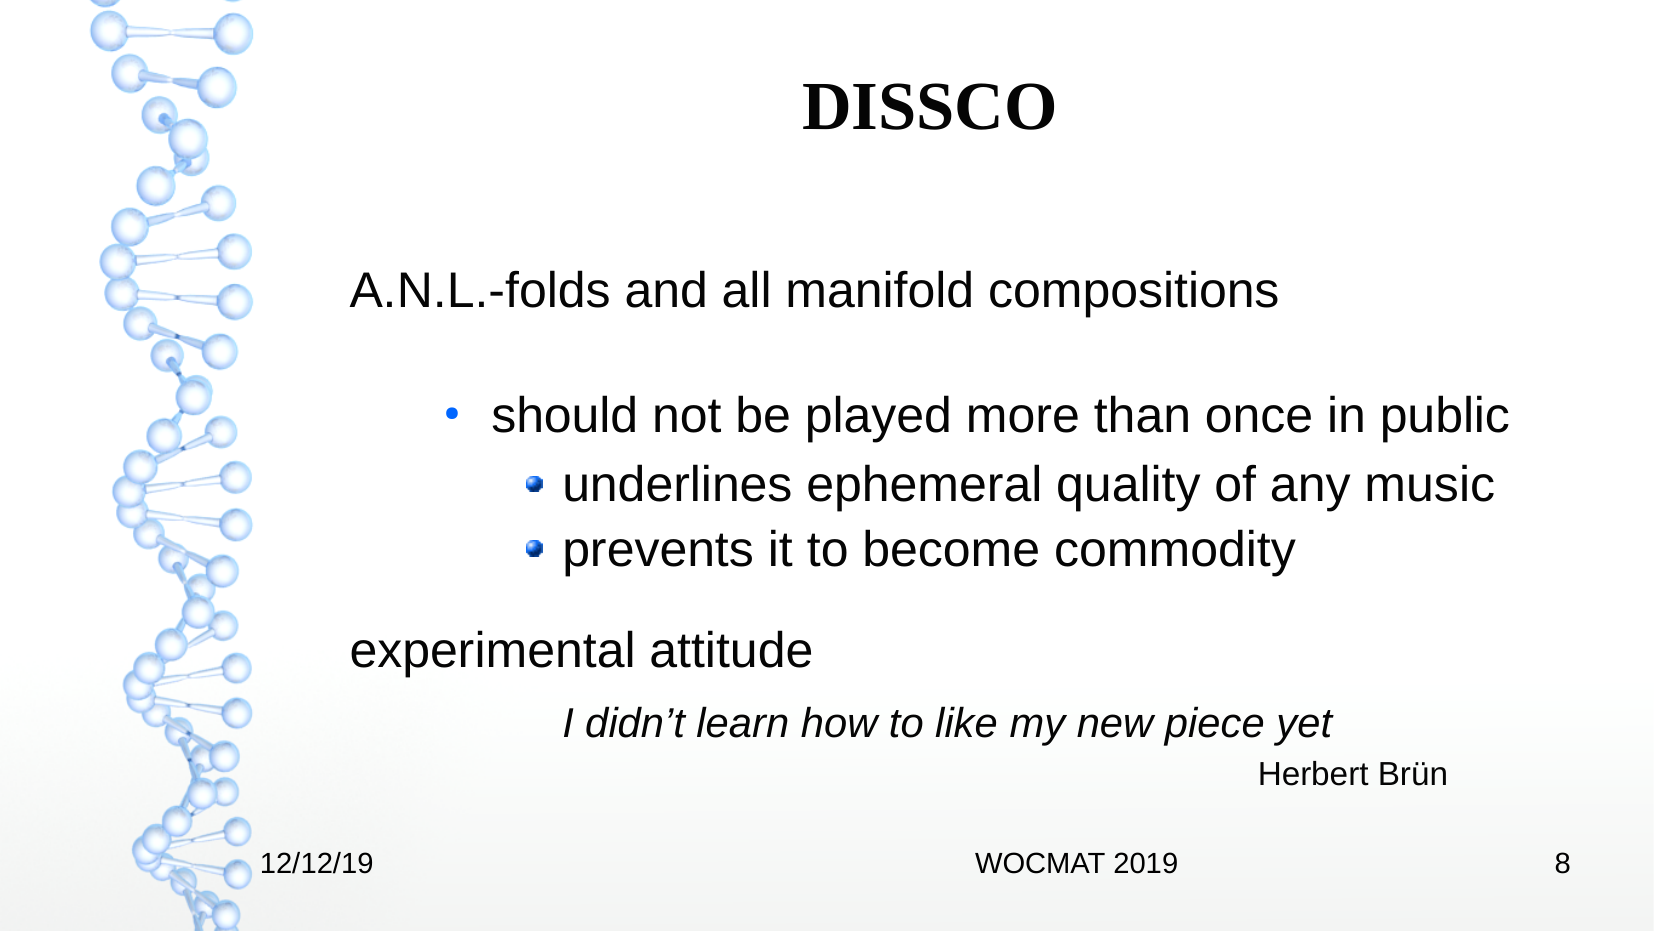

# DISSCO
A.N.L.-folds and all manifold compositions
should not be played more than once in public
underlines ephemeral quality of any music
prevents it to become commodity
experimental attitude
I didn’t learn how to like my new piece yet
 Herbert Brün
12/12/19
WOCMAT 2019
8